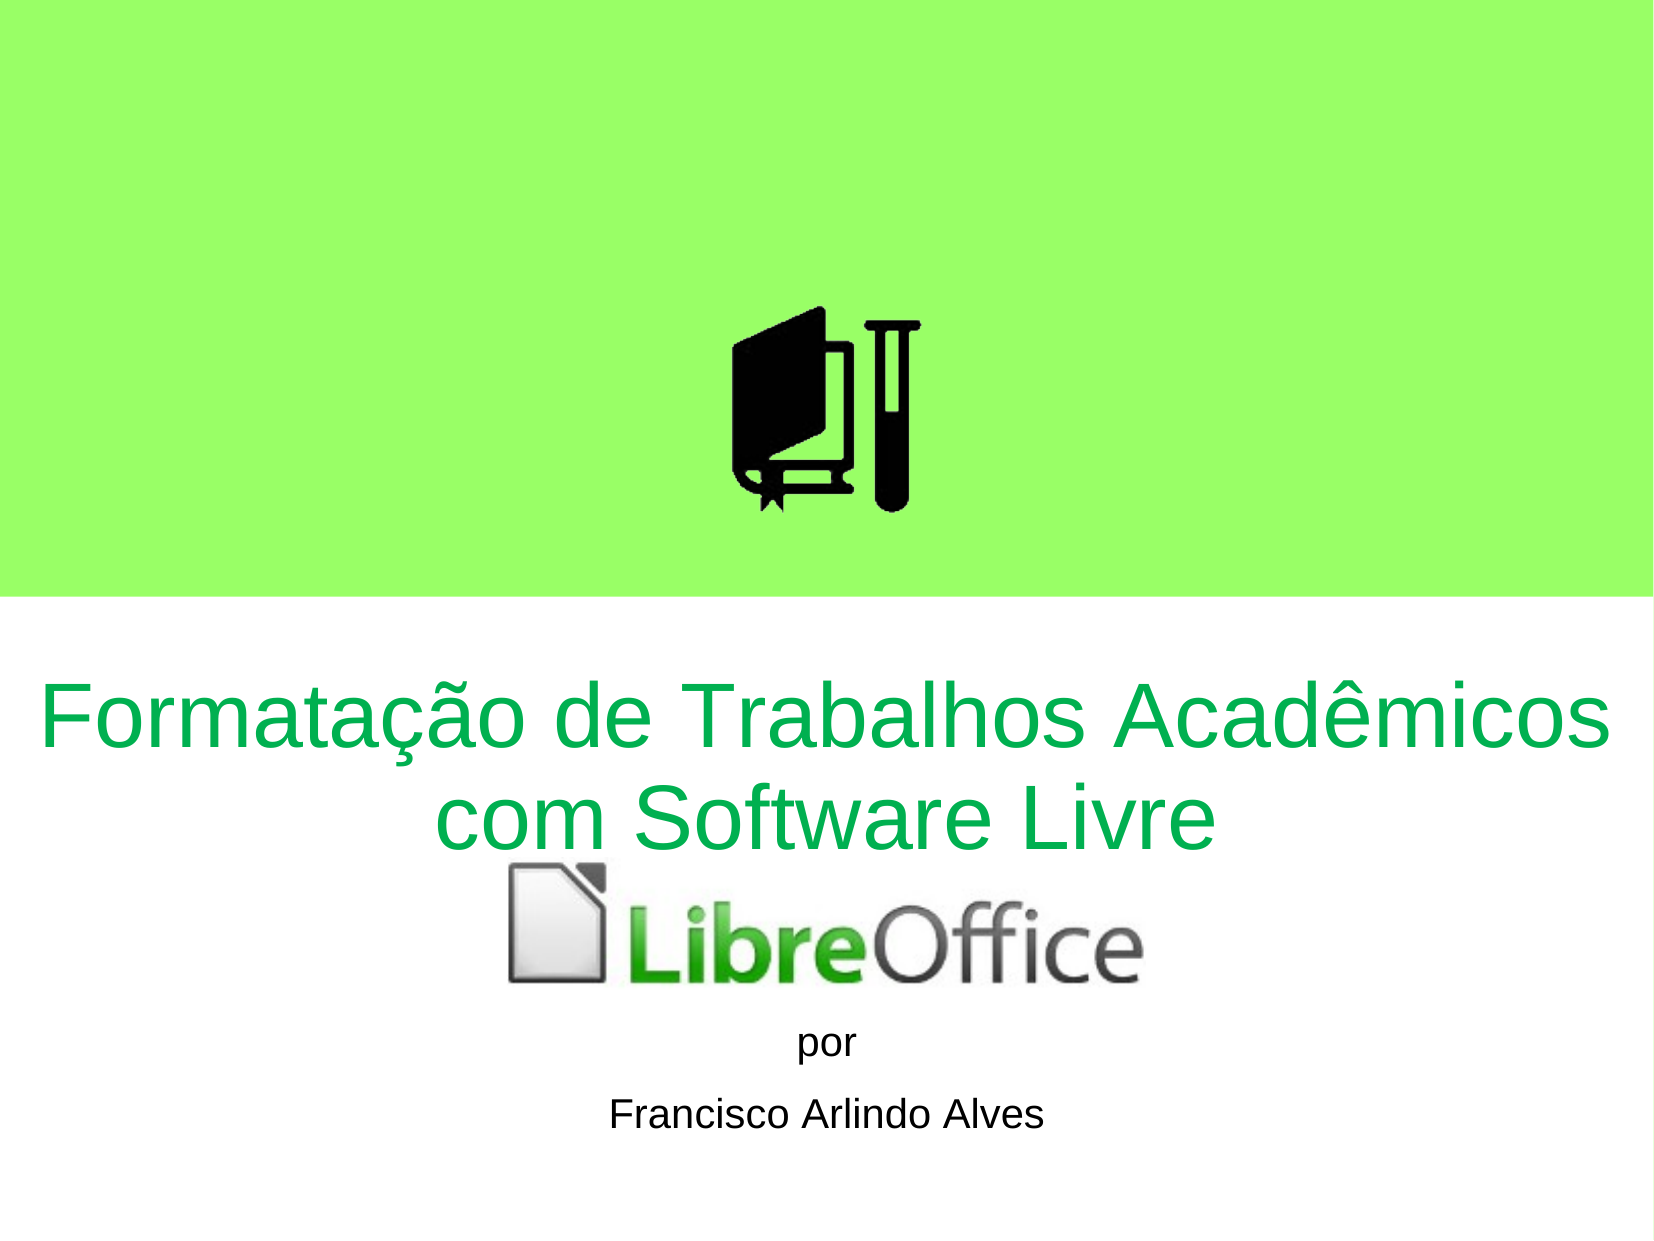

# Formatação de Trabalhos Acadêmicos com Software Livre LibreOffice por Francisco Arlindo Alves